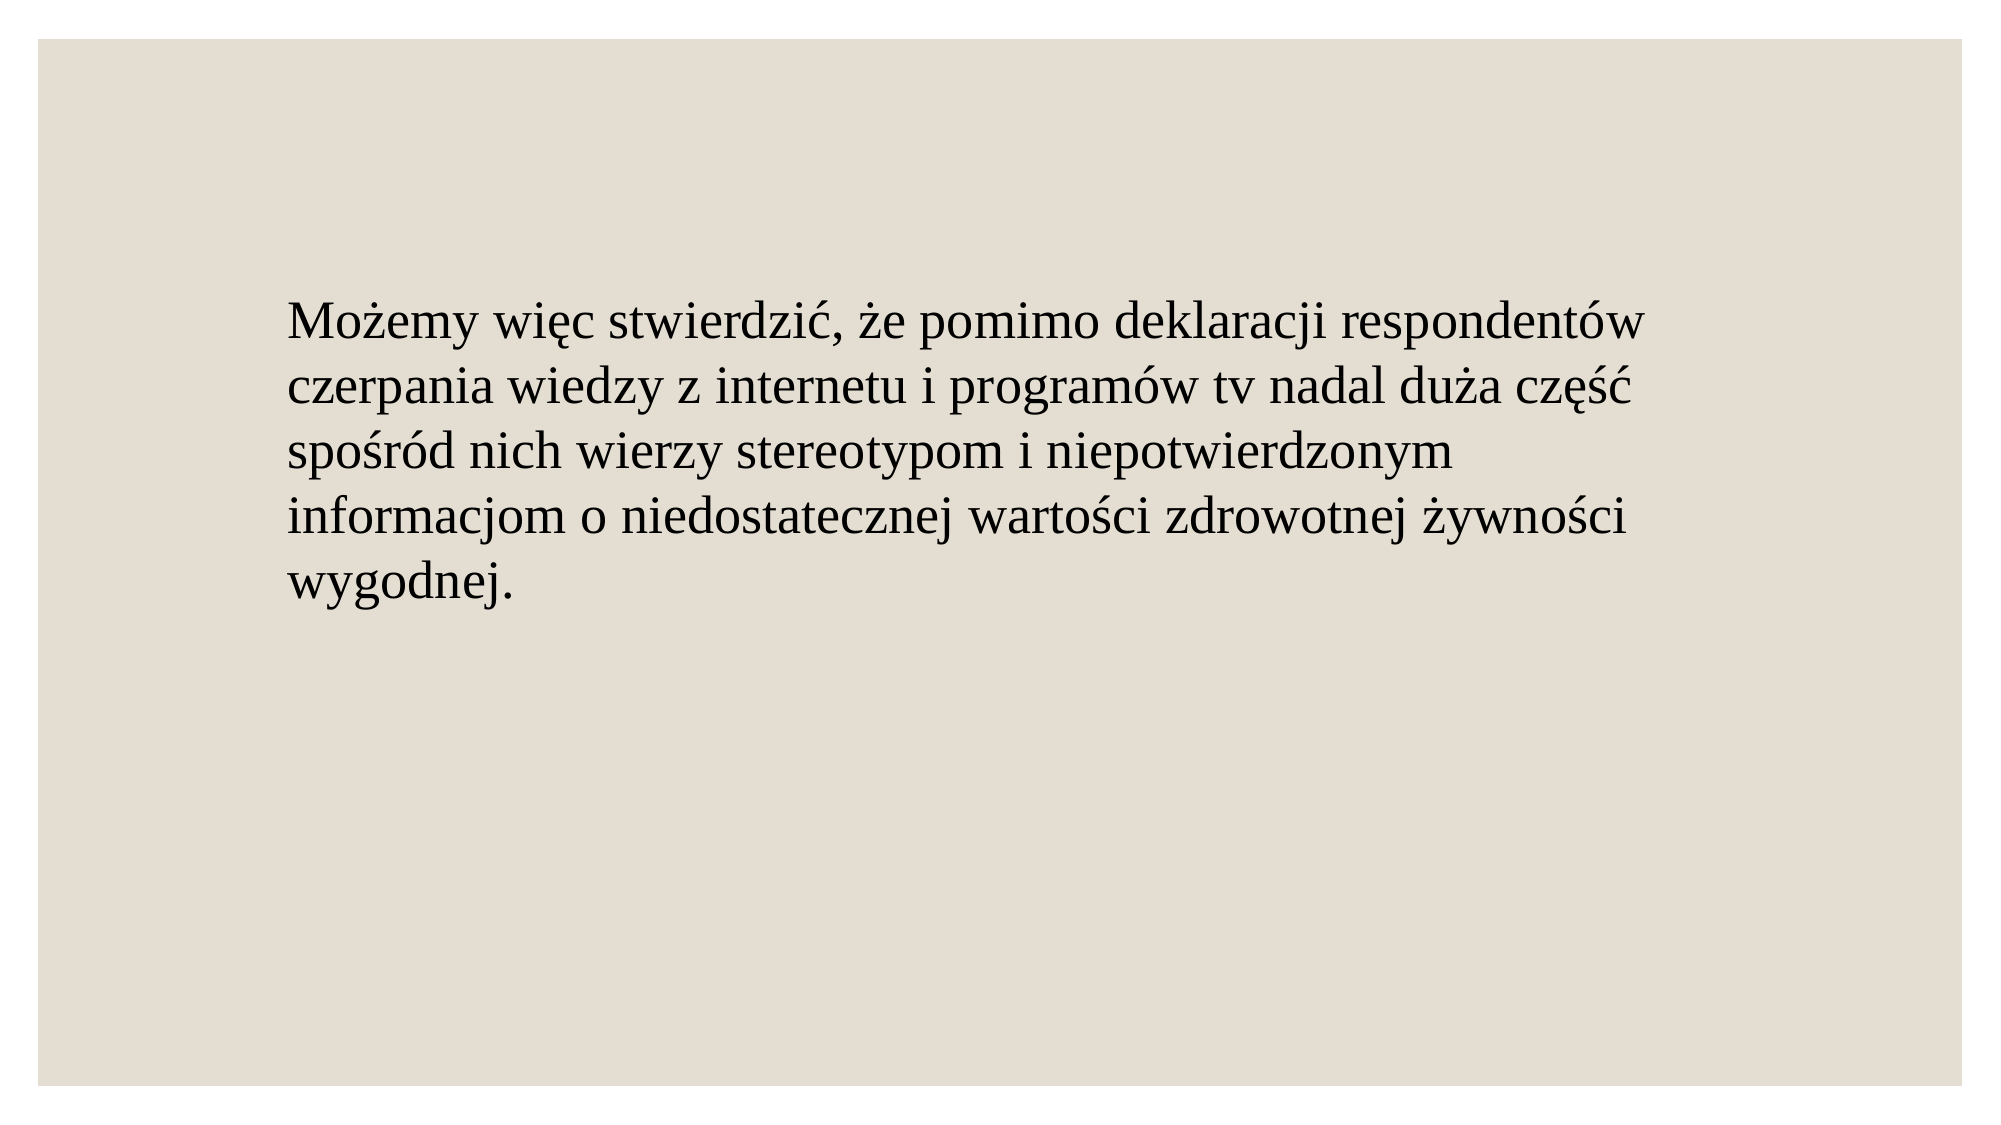

Możemy więc stwierdzić, że pomimo deklaracji respondentów czerpania wiedzy z internetu i programów tv nadal duża część spośród nich wierzy stereotypom i niepotwierdzonym informacjom o niedostatecznej wartości zdrowotnej żywności wygodnej.